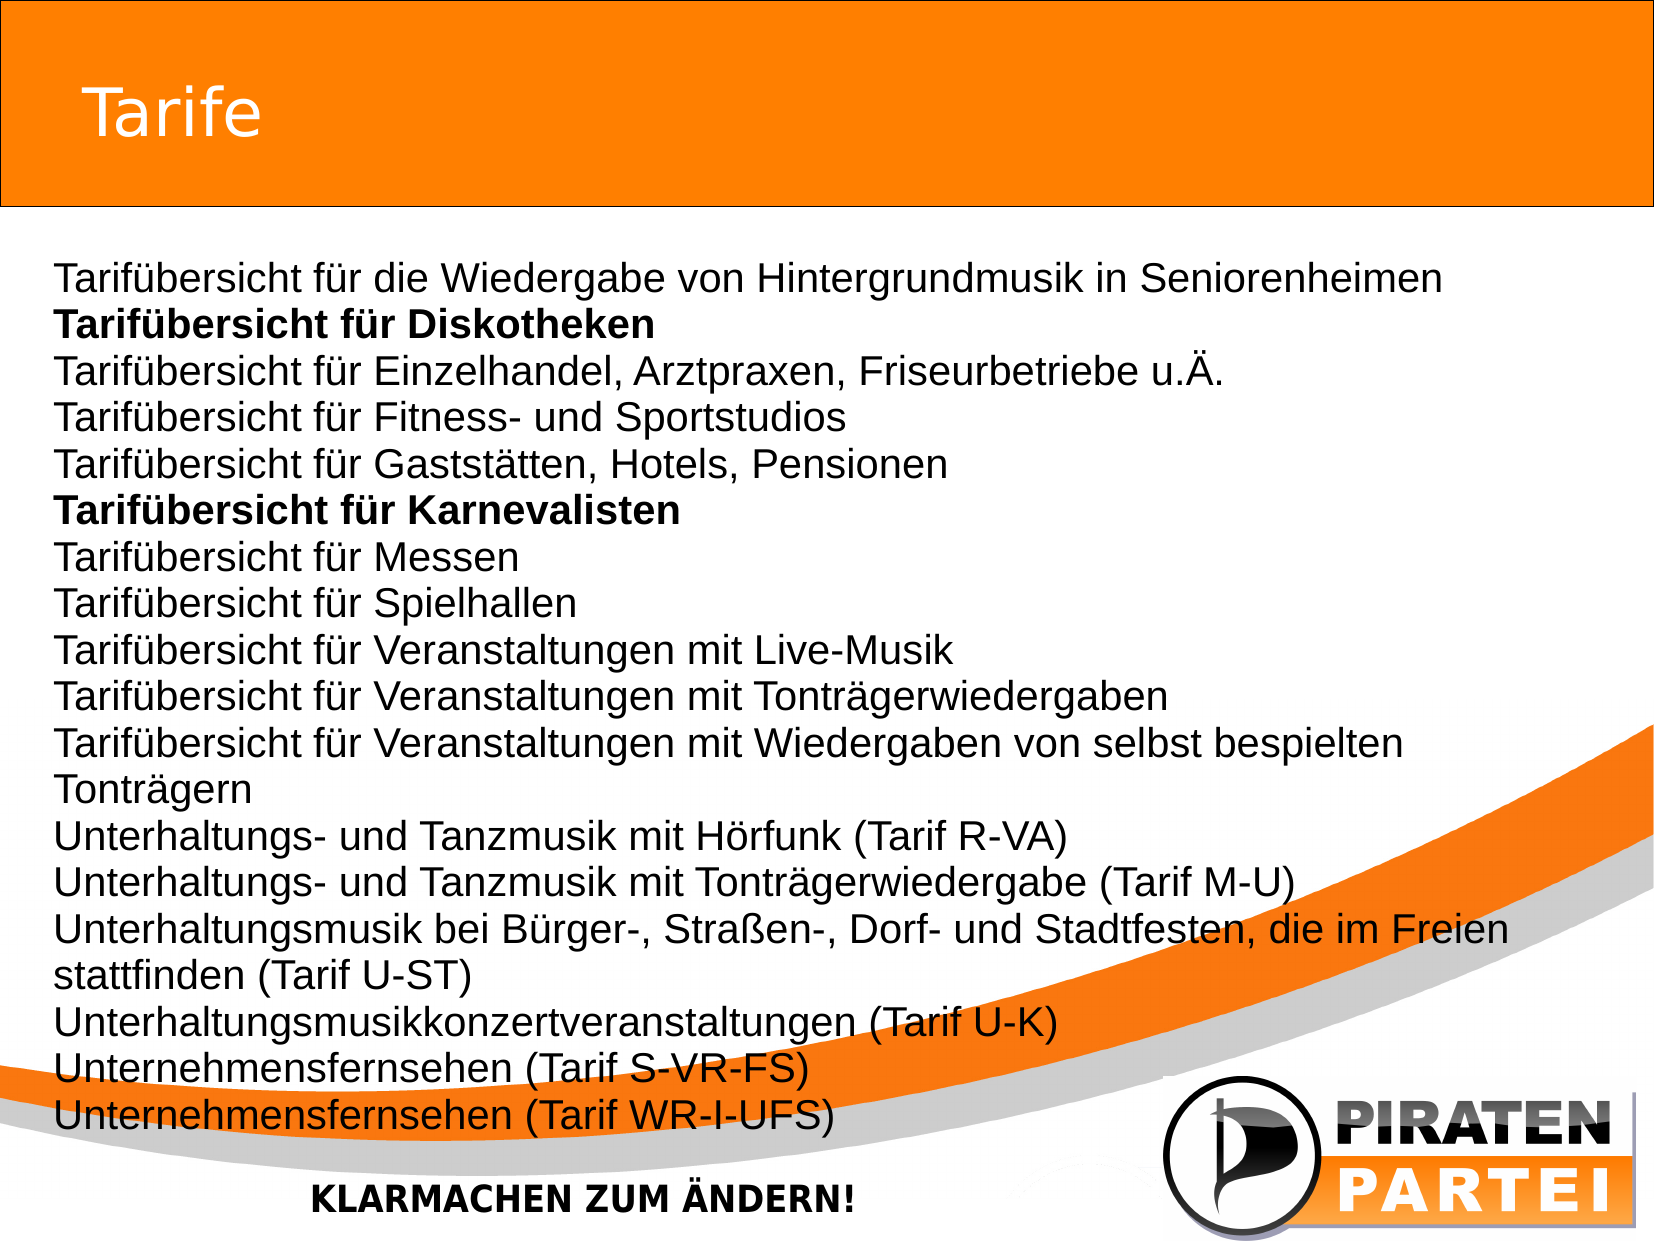

# Tarife
Tarifübersicht für die Wiedergabe von Hintergrundmusik in Seniorenheimen
Tarifübersicht für Diskotheken
Tarifübersicht für Einzelhandel, Arztpraxen, Friseurbetriebe u.Ä.
Tarifübersicht für Fitness- und Sportstudios
Tarifübersicht für Gaststätten, Hotels, Pensionen
Tarifübersicht für Karnevalisten
Tarifübersicht für Messen
Tarifübersicht für Spielhallen
Tarifübersicht für Veranstaltungen mit Live-Musik
Tarifübersicht für Veranstaltungen mit Tonträgerwiedergaben
Tarifübersicht für Veranstaltungen mit Wiedergaben von selbst bespielten Tonträgern
Unterhaltungs- und Tanzmusik mit Hörfunk (Tarif R-VA)
Unterhaltungs- und Tanzmusik mit Tonträgerwiedergabe (Tarif M-U)
Unterhaltungsmusik bei Bürger-, Straßen-, Dorf- und Stadtfesten, die im Freien stattfinden (Tarif U-ST)
Unterhaltungsmusikkonzertveranstaltungen (Tarif U-K)
Unternehmensfernsehen (Tarif S-VR-FS)
Unternehmensfernsehen (Tarif WR-I-UFS)